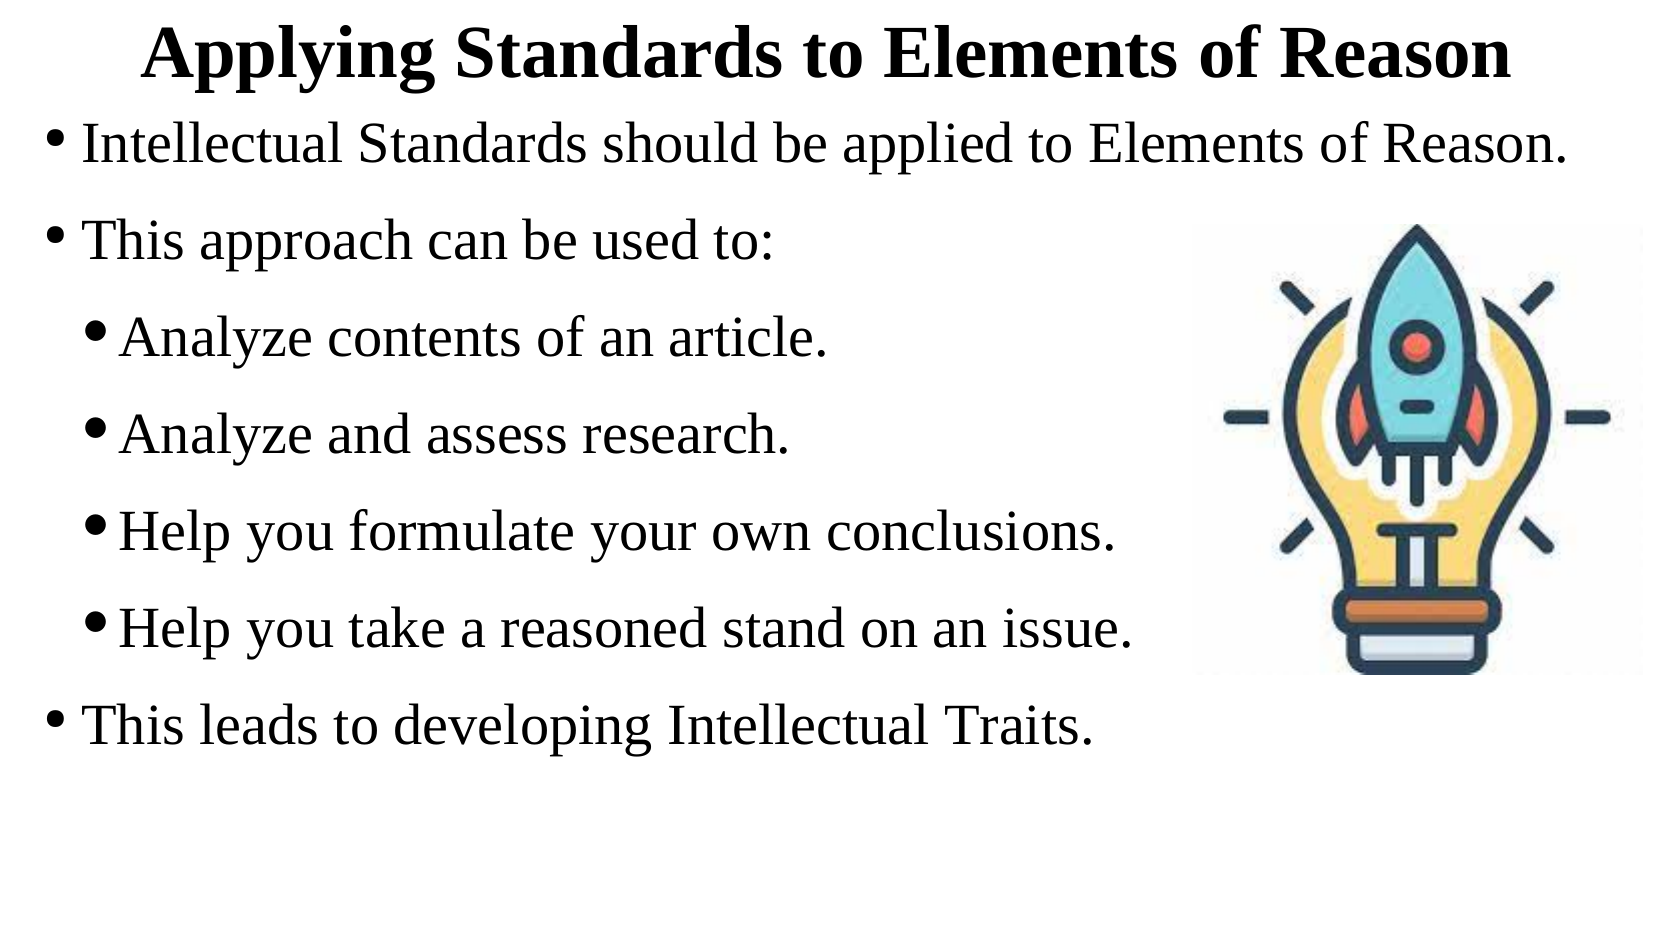

# Applying Standards to Elements of Reason
Intellectual Standards should be applied to Elements of Reason.
This approach can be used to:
Analyze contents of an article.
Analyze and assess research.
Help you formulate your own conclusions.
Help you take a reasoned stand on an issue.
This leads to developing Intellectual Traits.